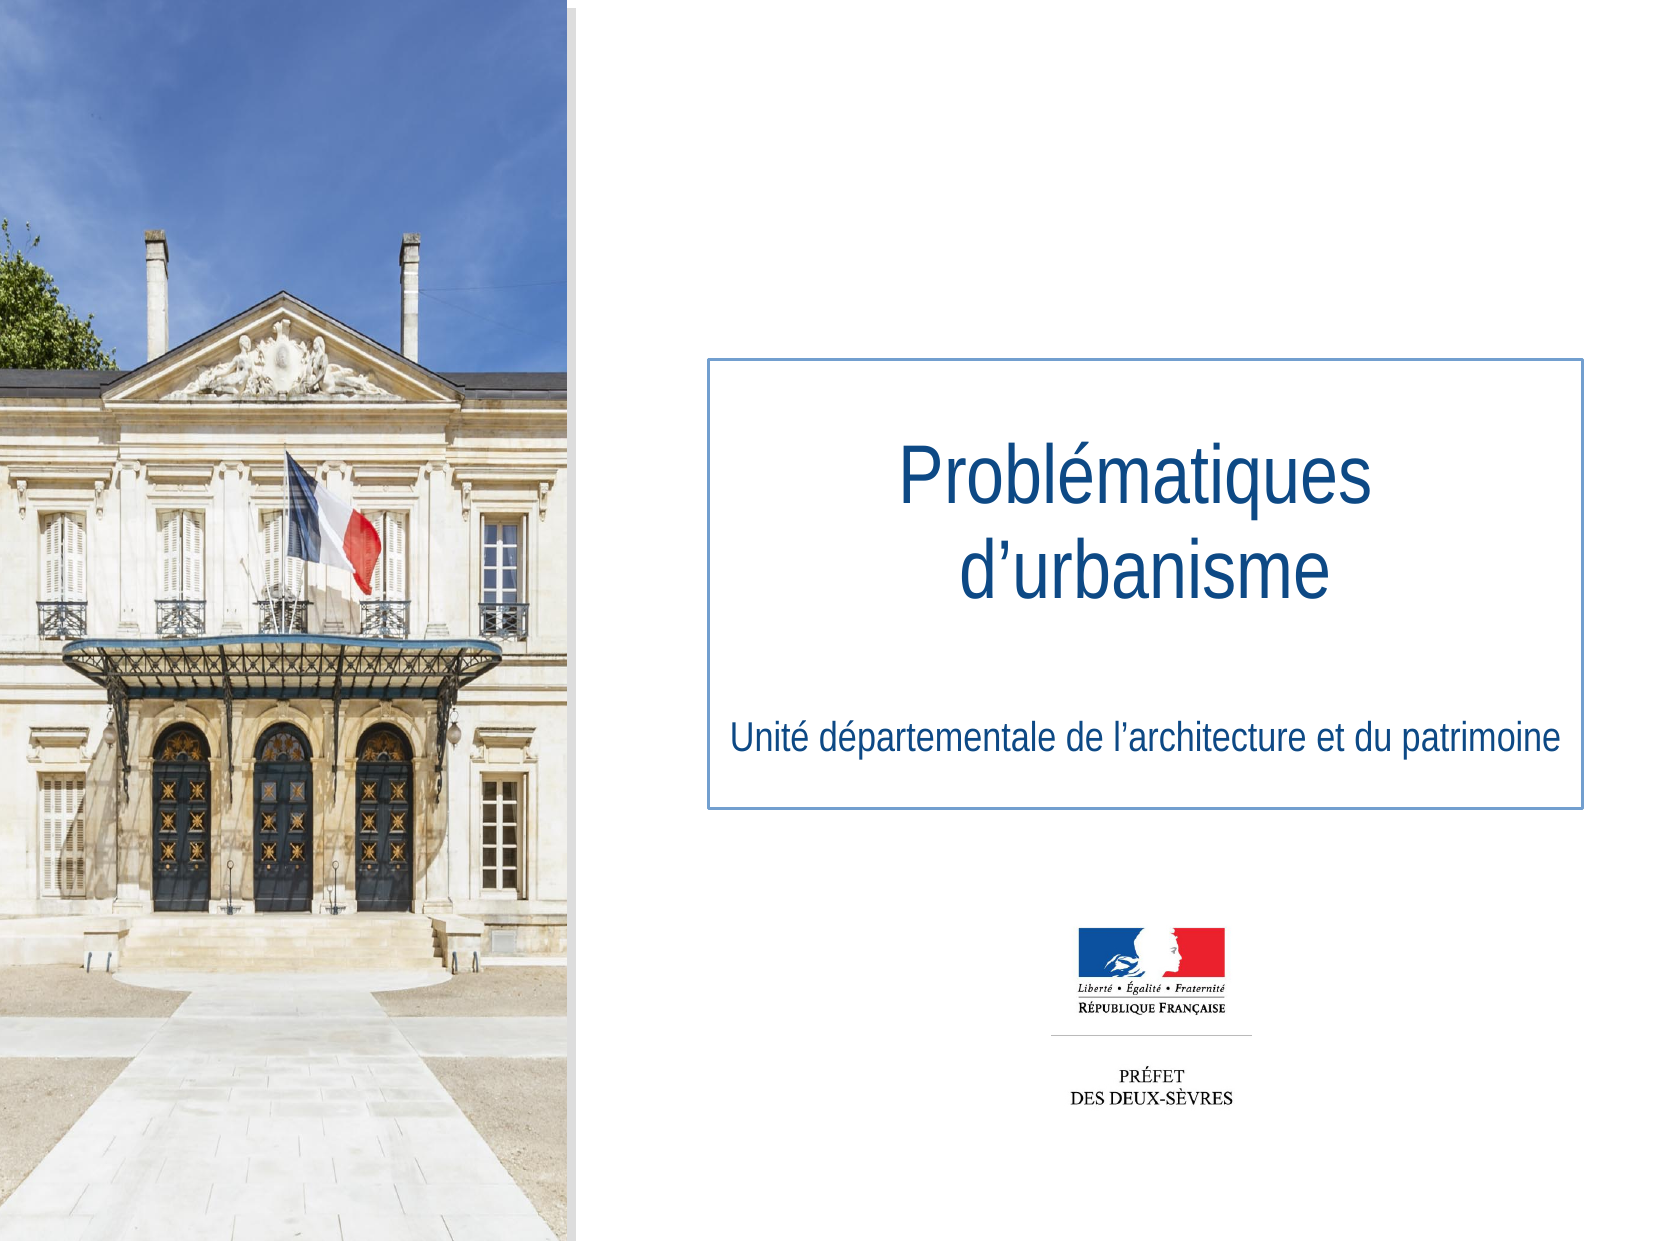

Problématiques
d’urbanisme
Unité départementale de l’architecture et du patrimoine